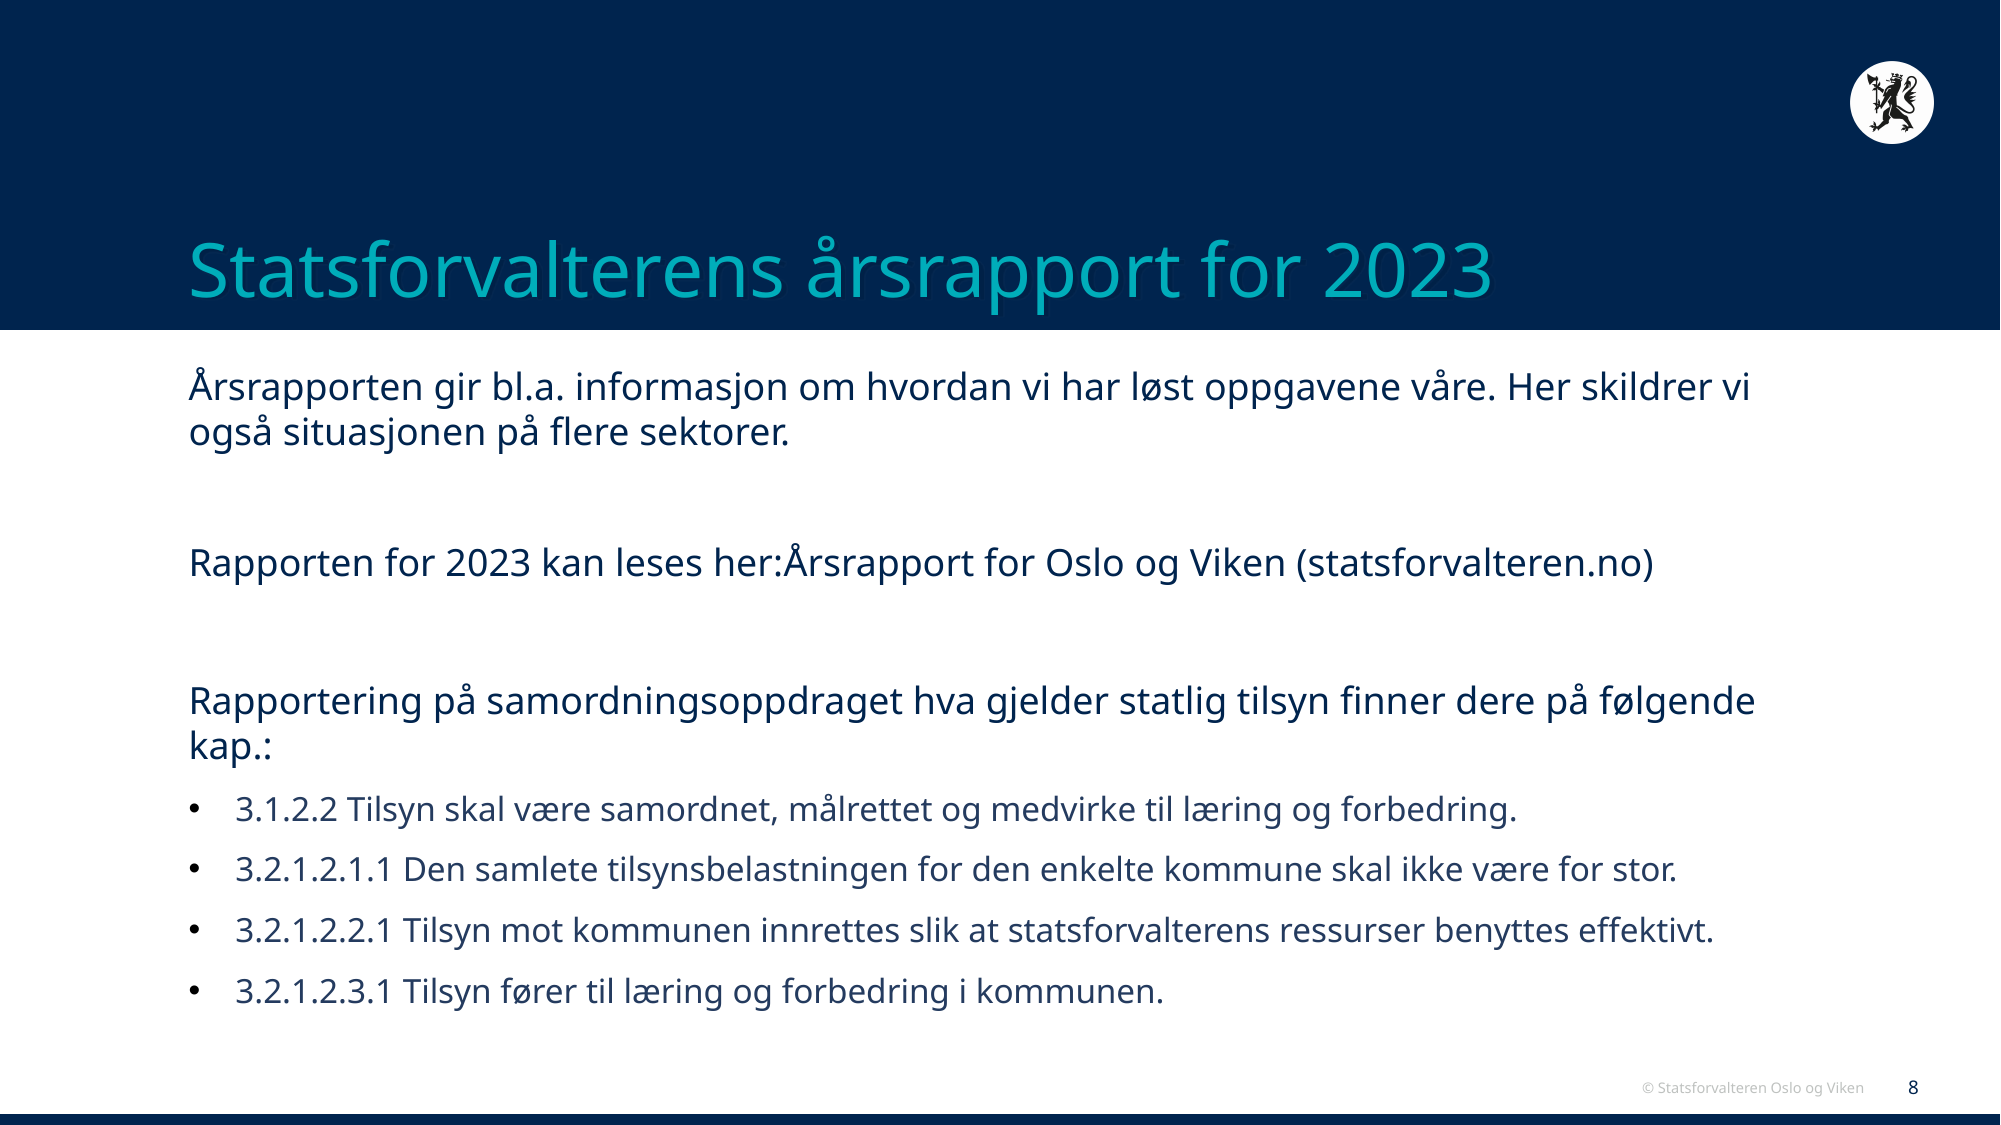

# Statsforvalterens årsrapport for 2023
Årsrapporten gir bl.a. informasjon om hvordan vi har løst oppgavene våre. Her skildrer vi også situasjonen på flere sektorer.
Rapporten for 2023 kan leses her:Årsrapport for Oslo og Viken (statsforvalteren.no)
Rapportering på samordningsoppdraget hva gjelder statlig tilsyn finner dere på følgende kap.:
3.1.2.2 Tilsyn skal være samordnet, målrettet og medvirke til læring og forbedring.
3.2.1.2.1.1 Den samlete tilsynsbelastningen for den enkelte kommune skal ikke være for stor.
3.2.1.2.2.1 Tilsyn mot kommunen innrettes slik at statsforvalterens ressurser benyttes effektivt.
3.2.1.2.3.1 Tilsyn fører til læring og forbedring i kommunen.